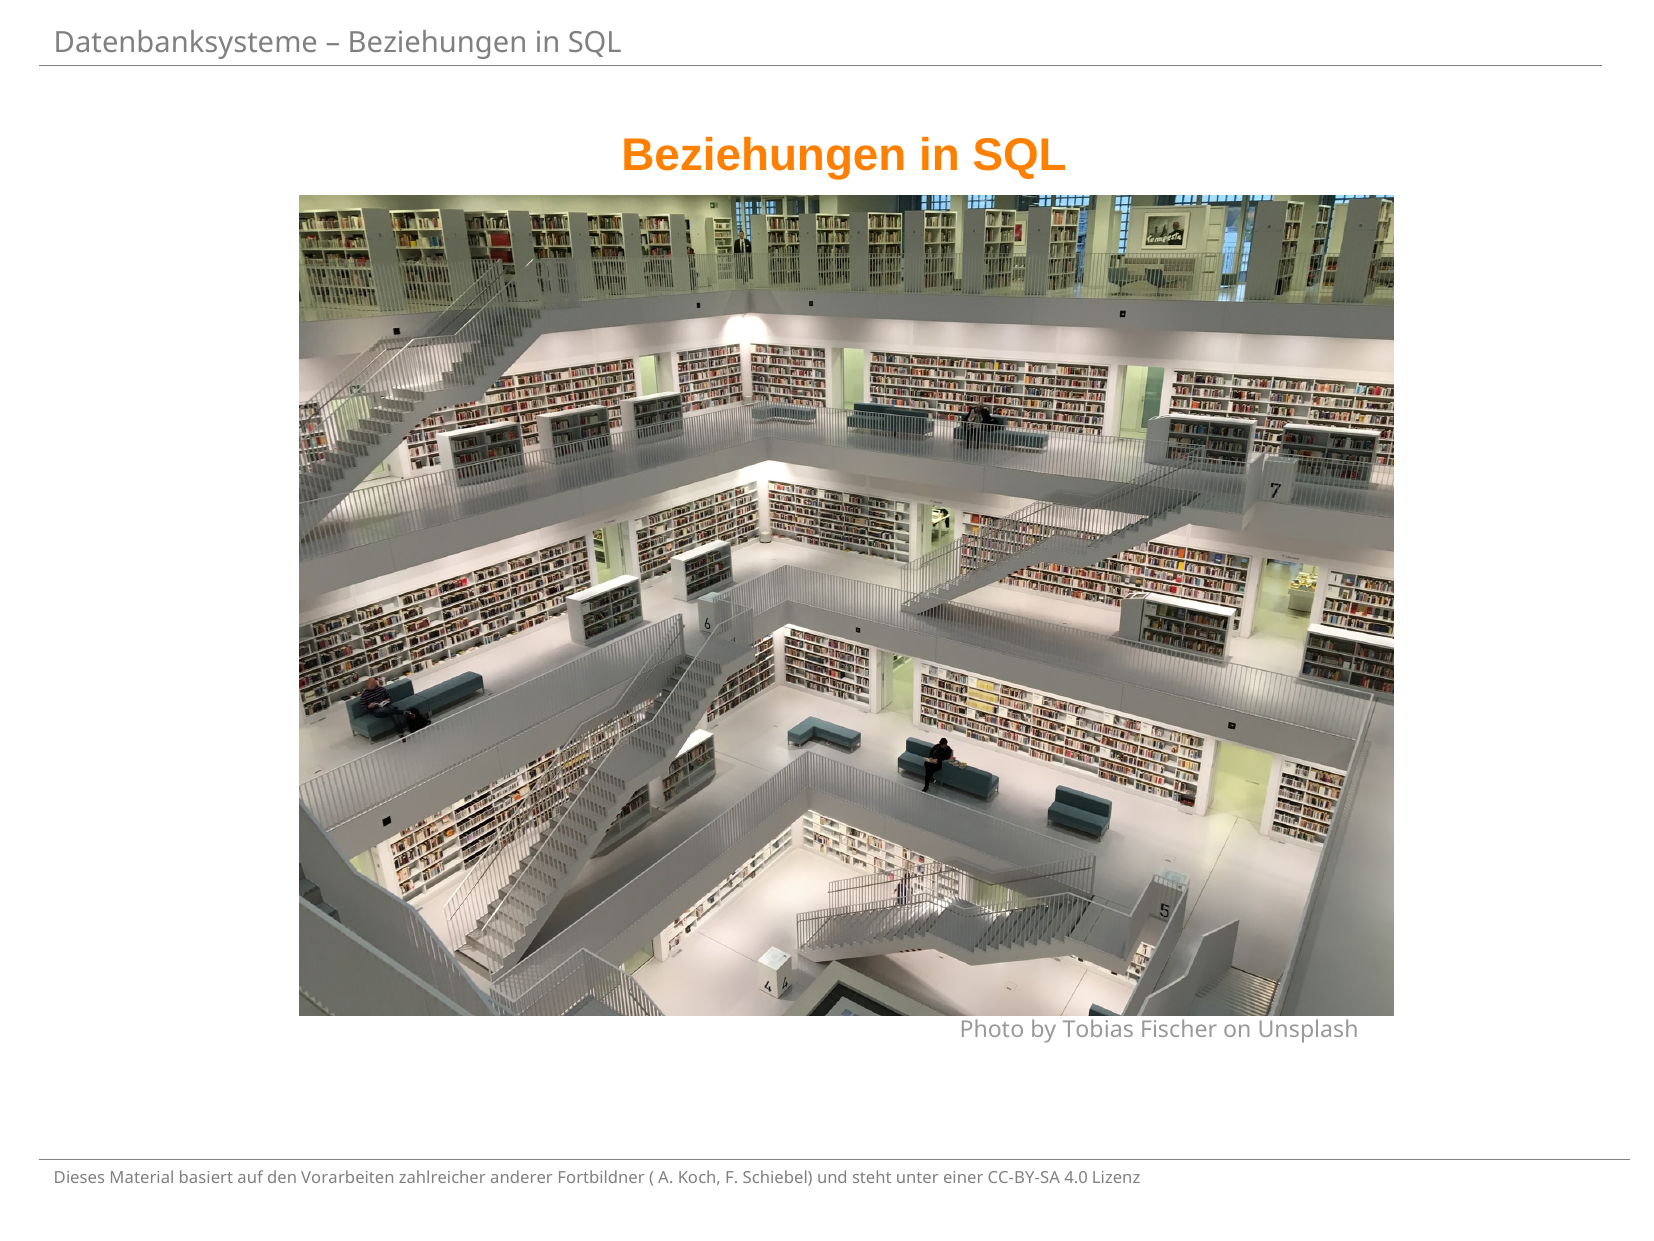

Datenbanksysteme – Beziehungen in SQL
Beziehungen in SQL
Photo by Tobias Fischer on Unsplash